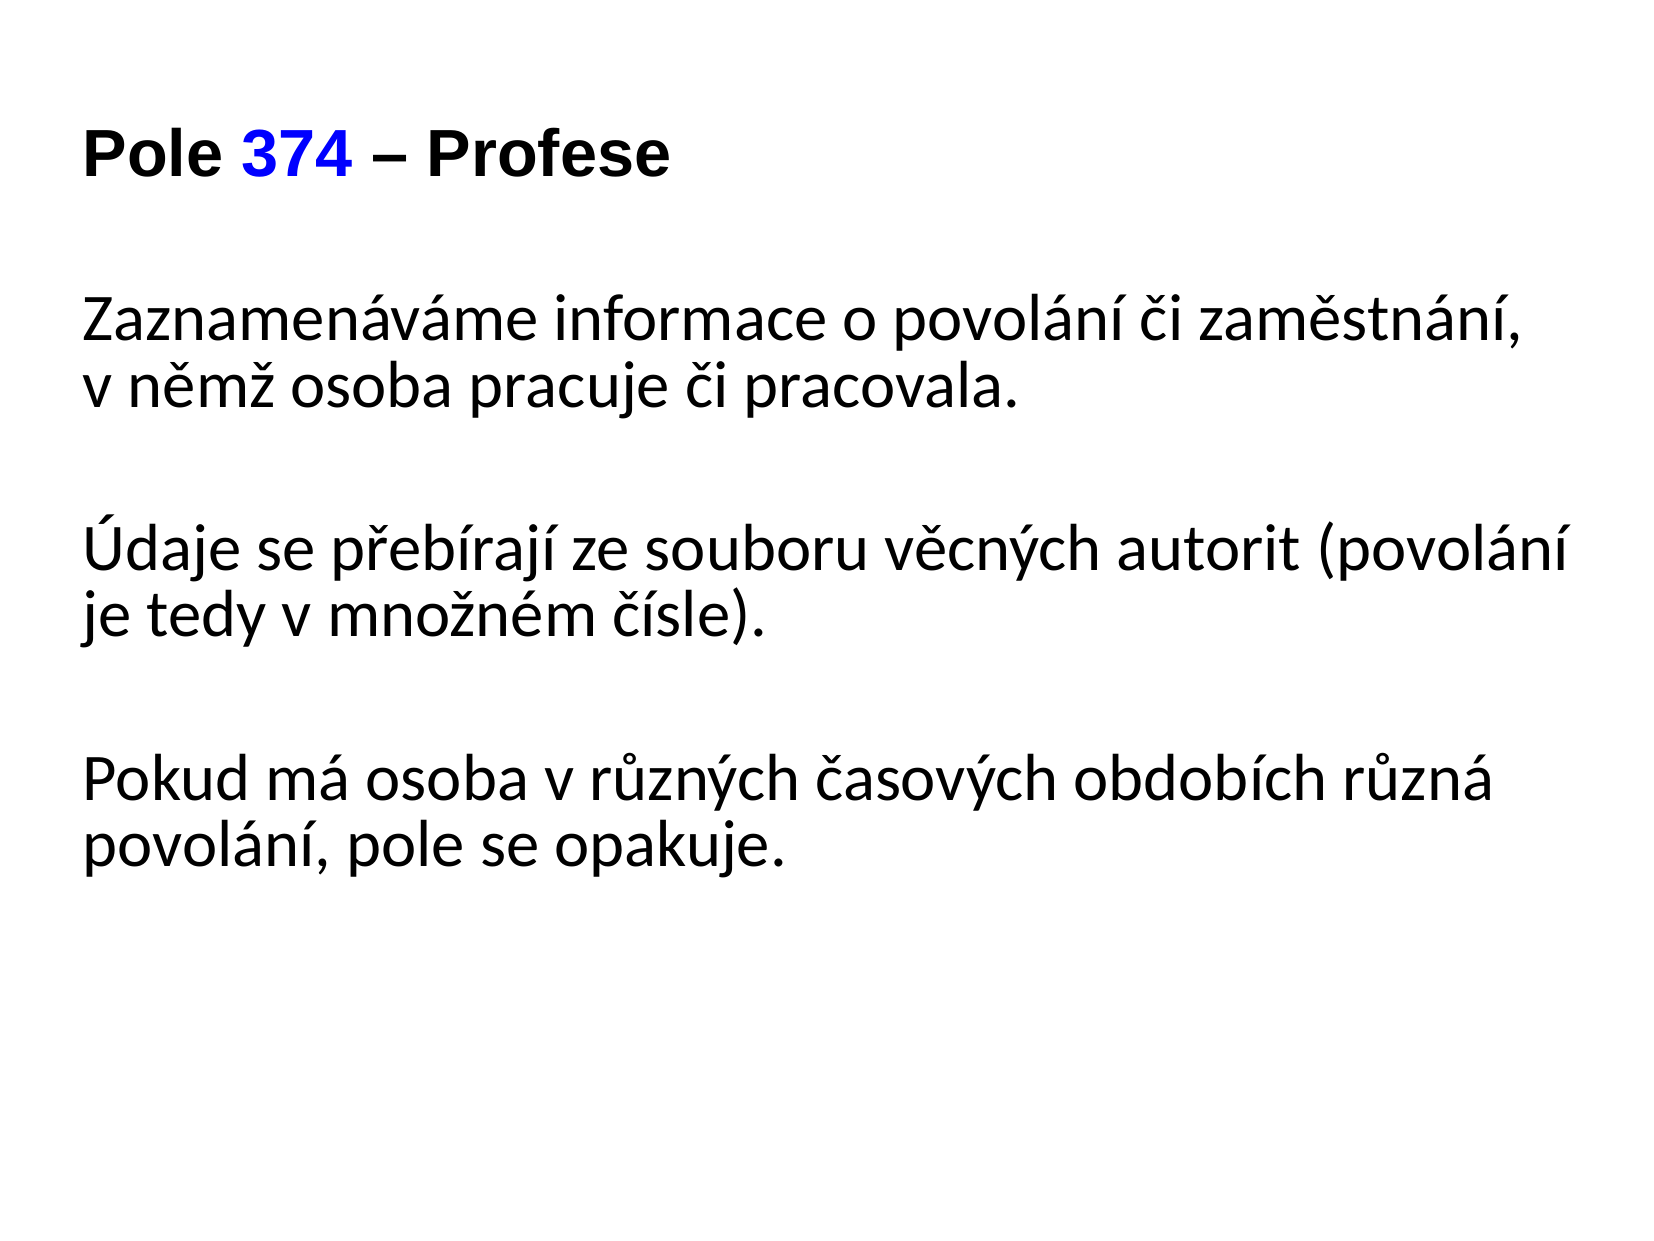

# Pole 374 – Profese
Zaznamenáváme informace o povolání či zaměstnání, v němž osoba pracuje či pracovala.
Údaje se přebírají ze souboru věcných autorit (povolání je tedy v množném čísle).
Pokud má osoba v různých časových obdobích různá povolání, pole se opakuje.